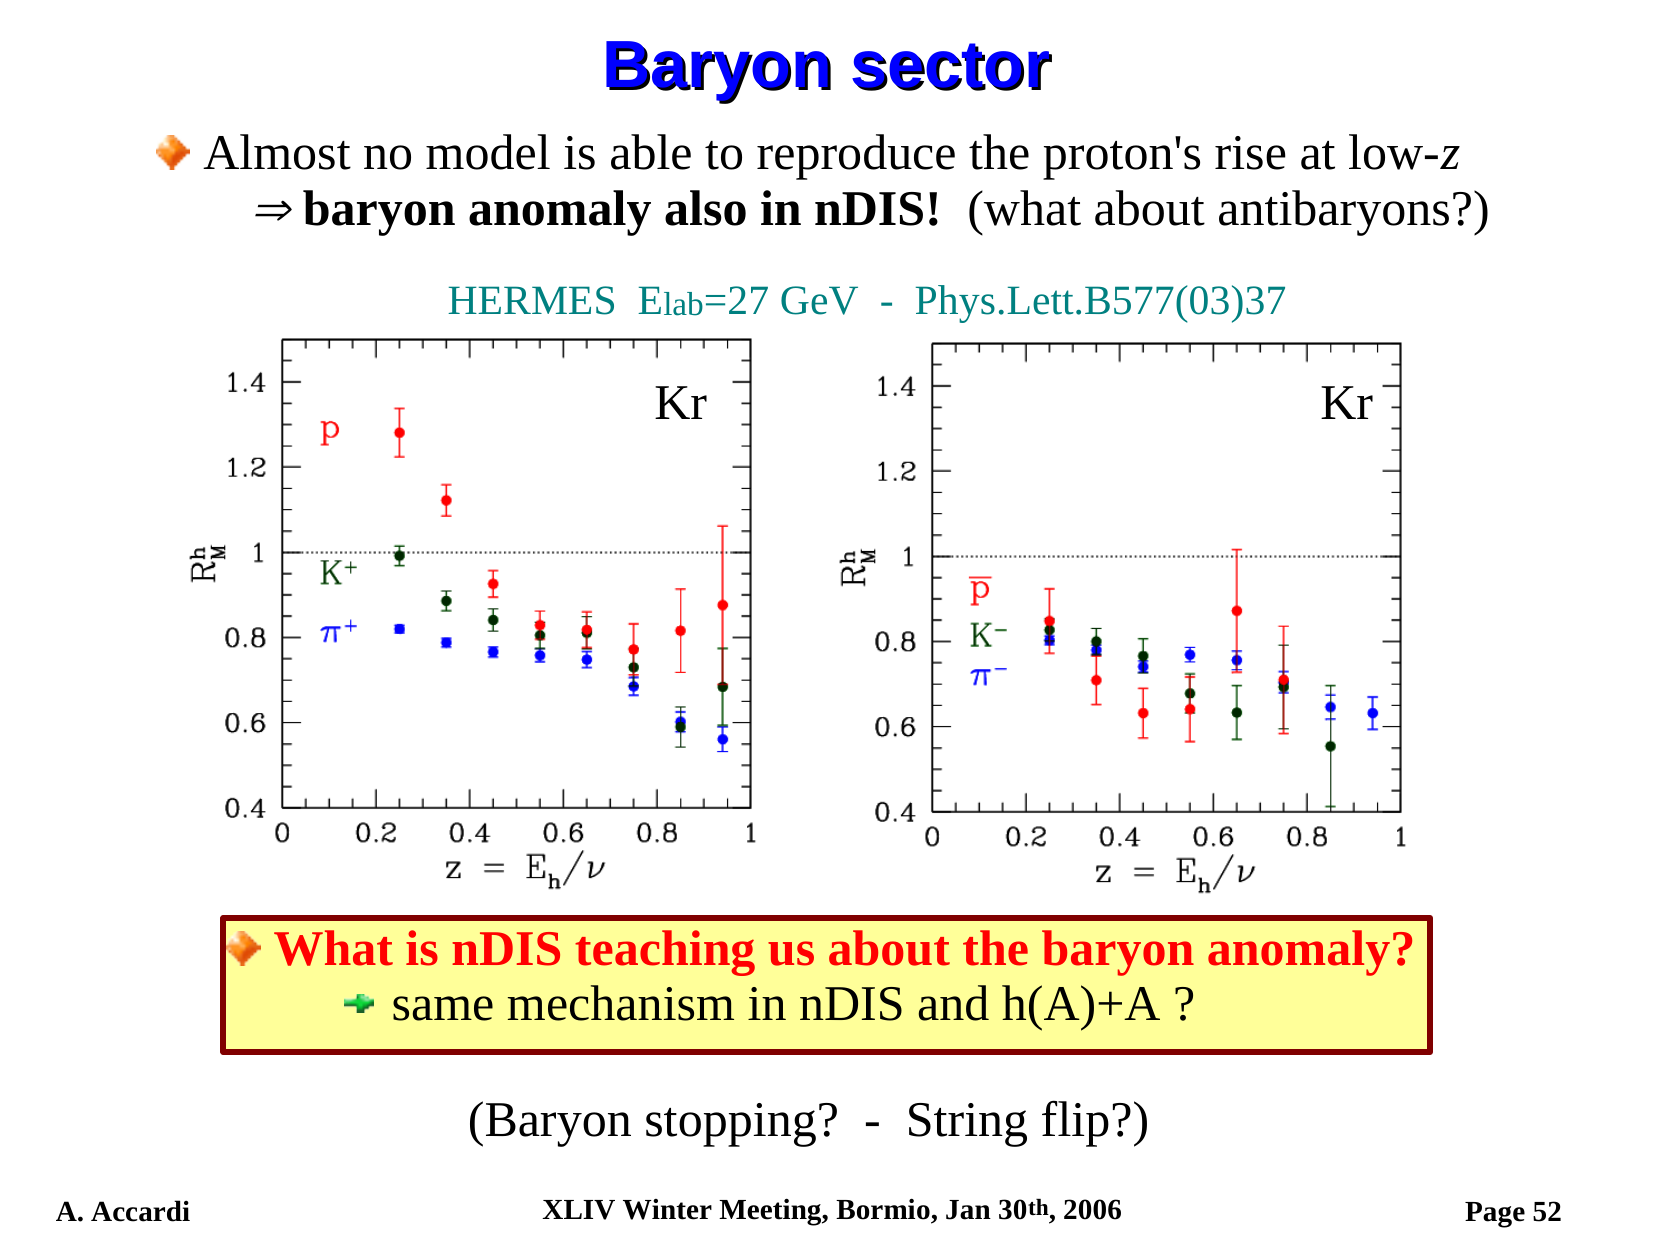

Baryon sector
Almost no model is able to reproduce the proton's rise at low-z
 baryon anomaly also in nDIS! (what about antibaryons?)
 HERMES Elab=27 GeV - Phys.Lett.B577(03)37
Kr
Kr
What is nDIS teaching us about the baryon anomaly?
same mechanism in nDIS and h(A)+A ?
(Baryon stopping? - String flip?)
A. Accardi
XLIV Winter Meeting, Bormio, Jan 30th, 2006
Page